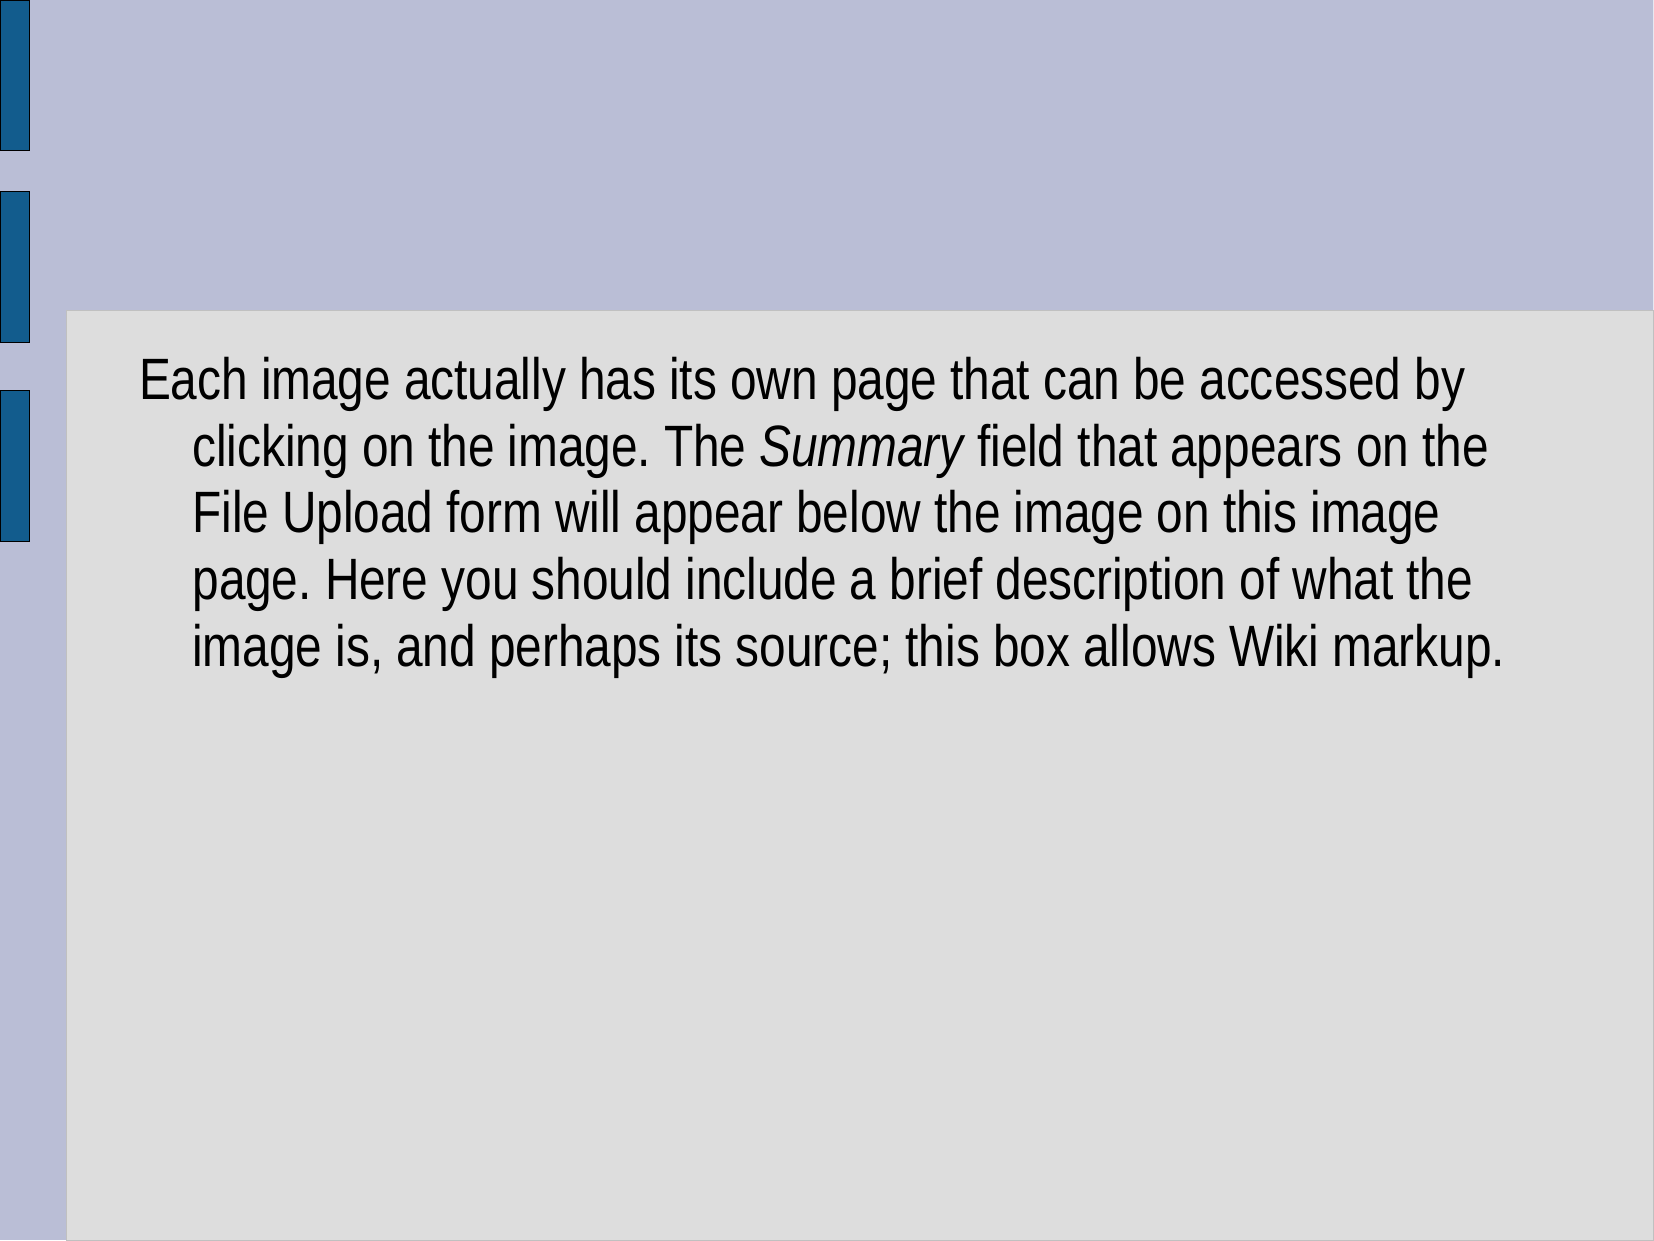

# Each image actually has its own page that can be accessed by clicking on the image. The Summary field that appears on the File Upload form will appear below the image on this image page. Here you should include a brief description of what the image is, and perhaps its source; this box allows Wiki markup.